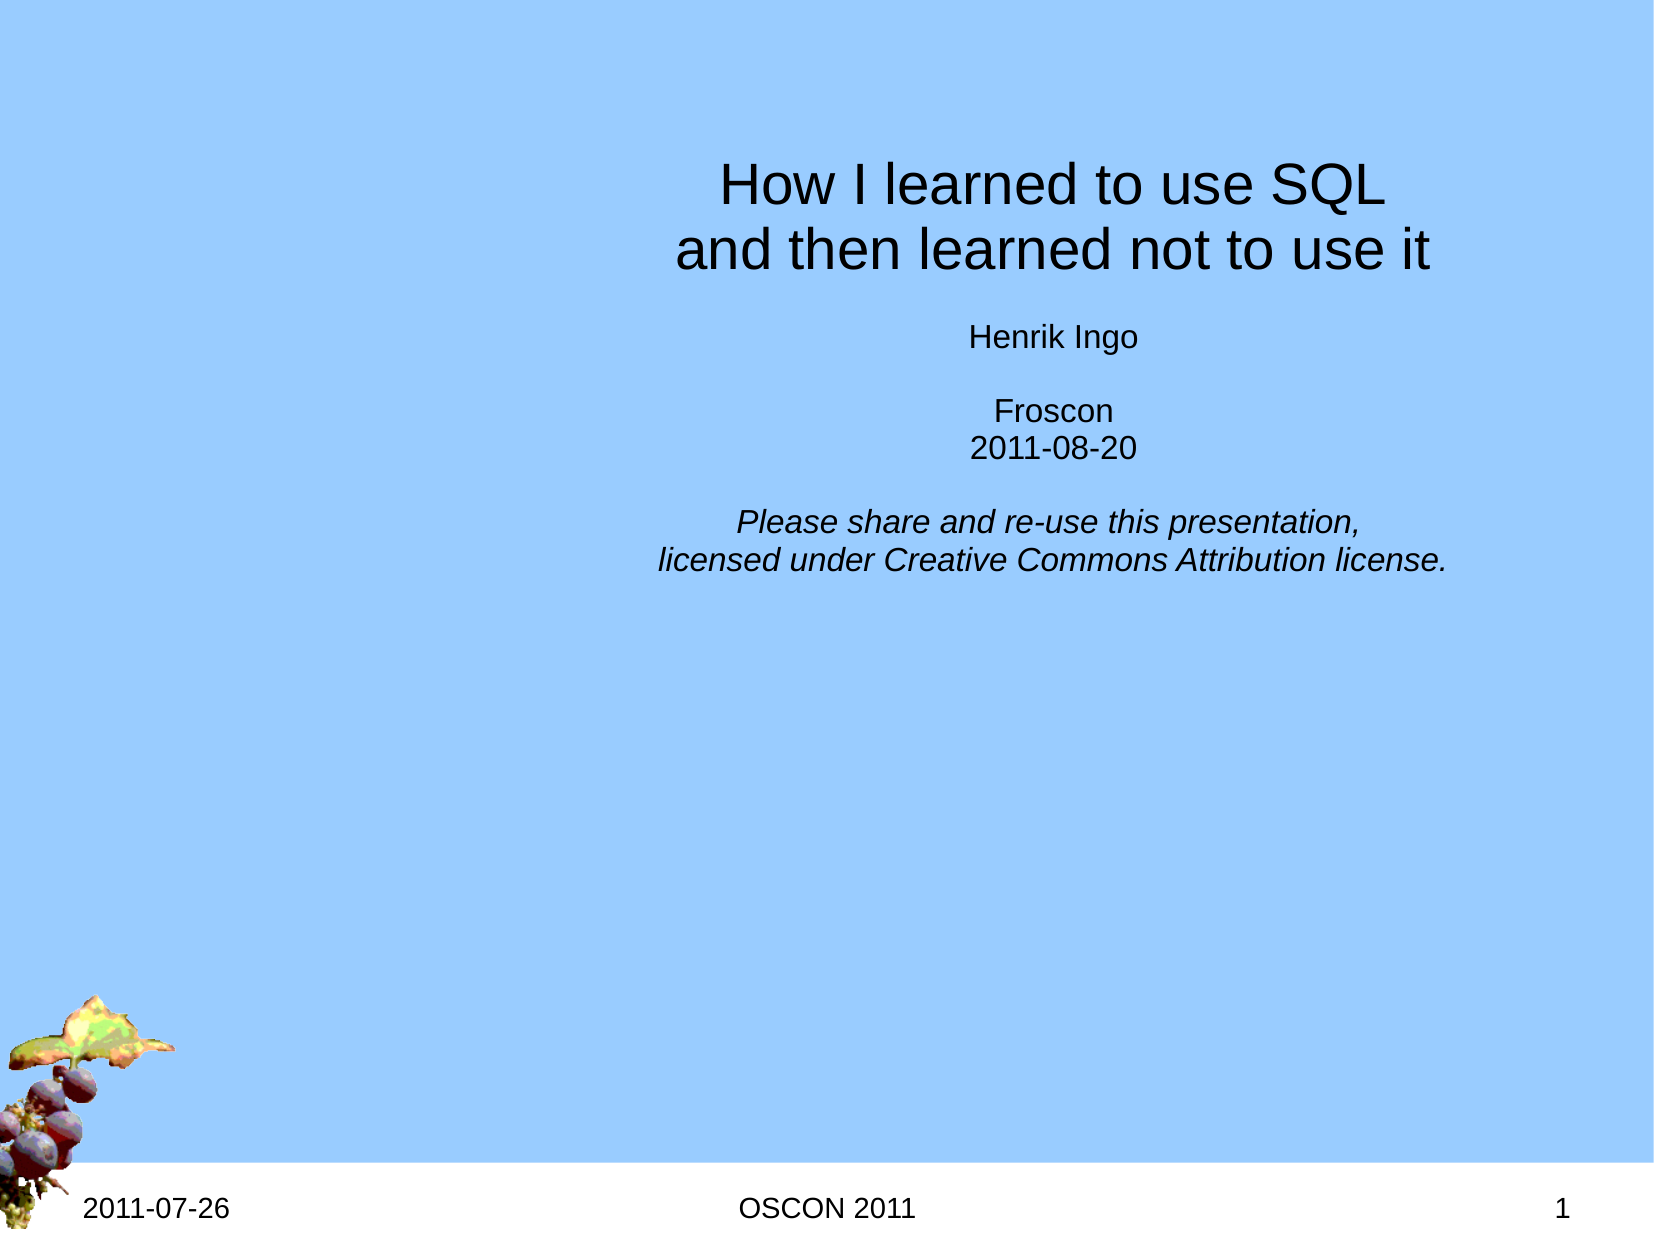

# How I learned to use SQL
and then learned not to use it
Henrik Ingo
Froscon
2011-08-20
Please share and re-use this presentation,
licensed under Creative Commons Attribution license.
2011-07-26
OSCON 2011
1